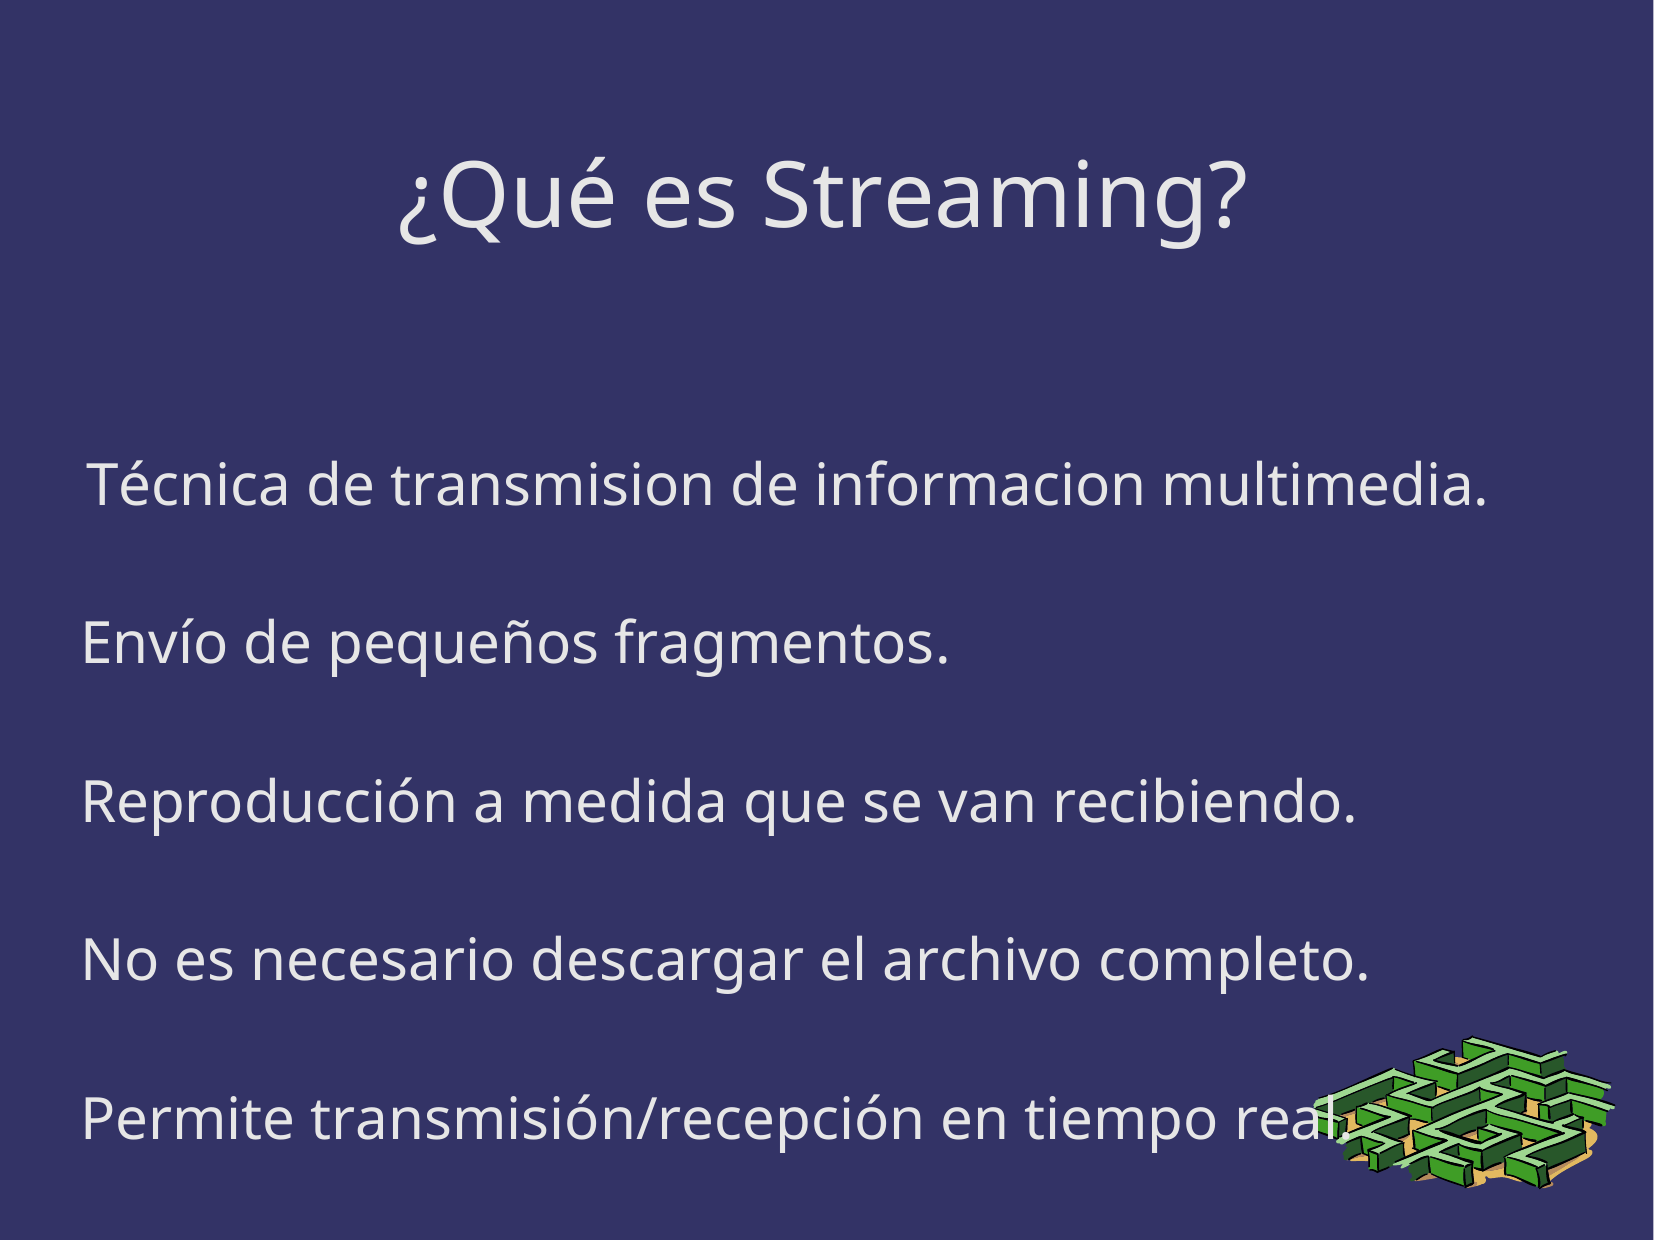

# ¿Qué es Streaming?
 Técnica de transmision de informacion multimedia.
 Envío de pequeños fragmentos.
 Reproducción a medida que se van recibiendo.
 No es necesario descargar el archivo completo.
 Permite transmisión/recepción en tiempo real.